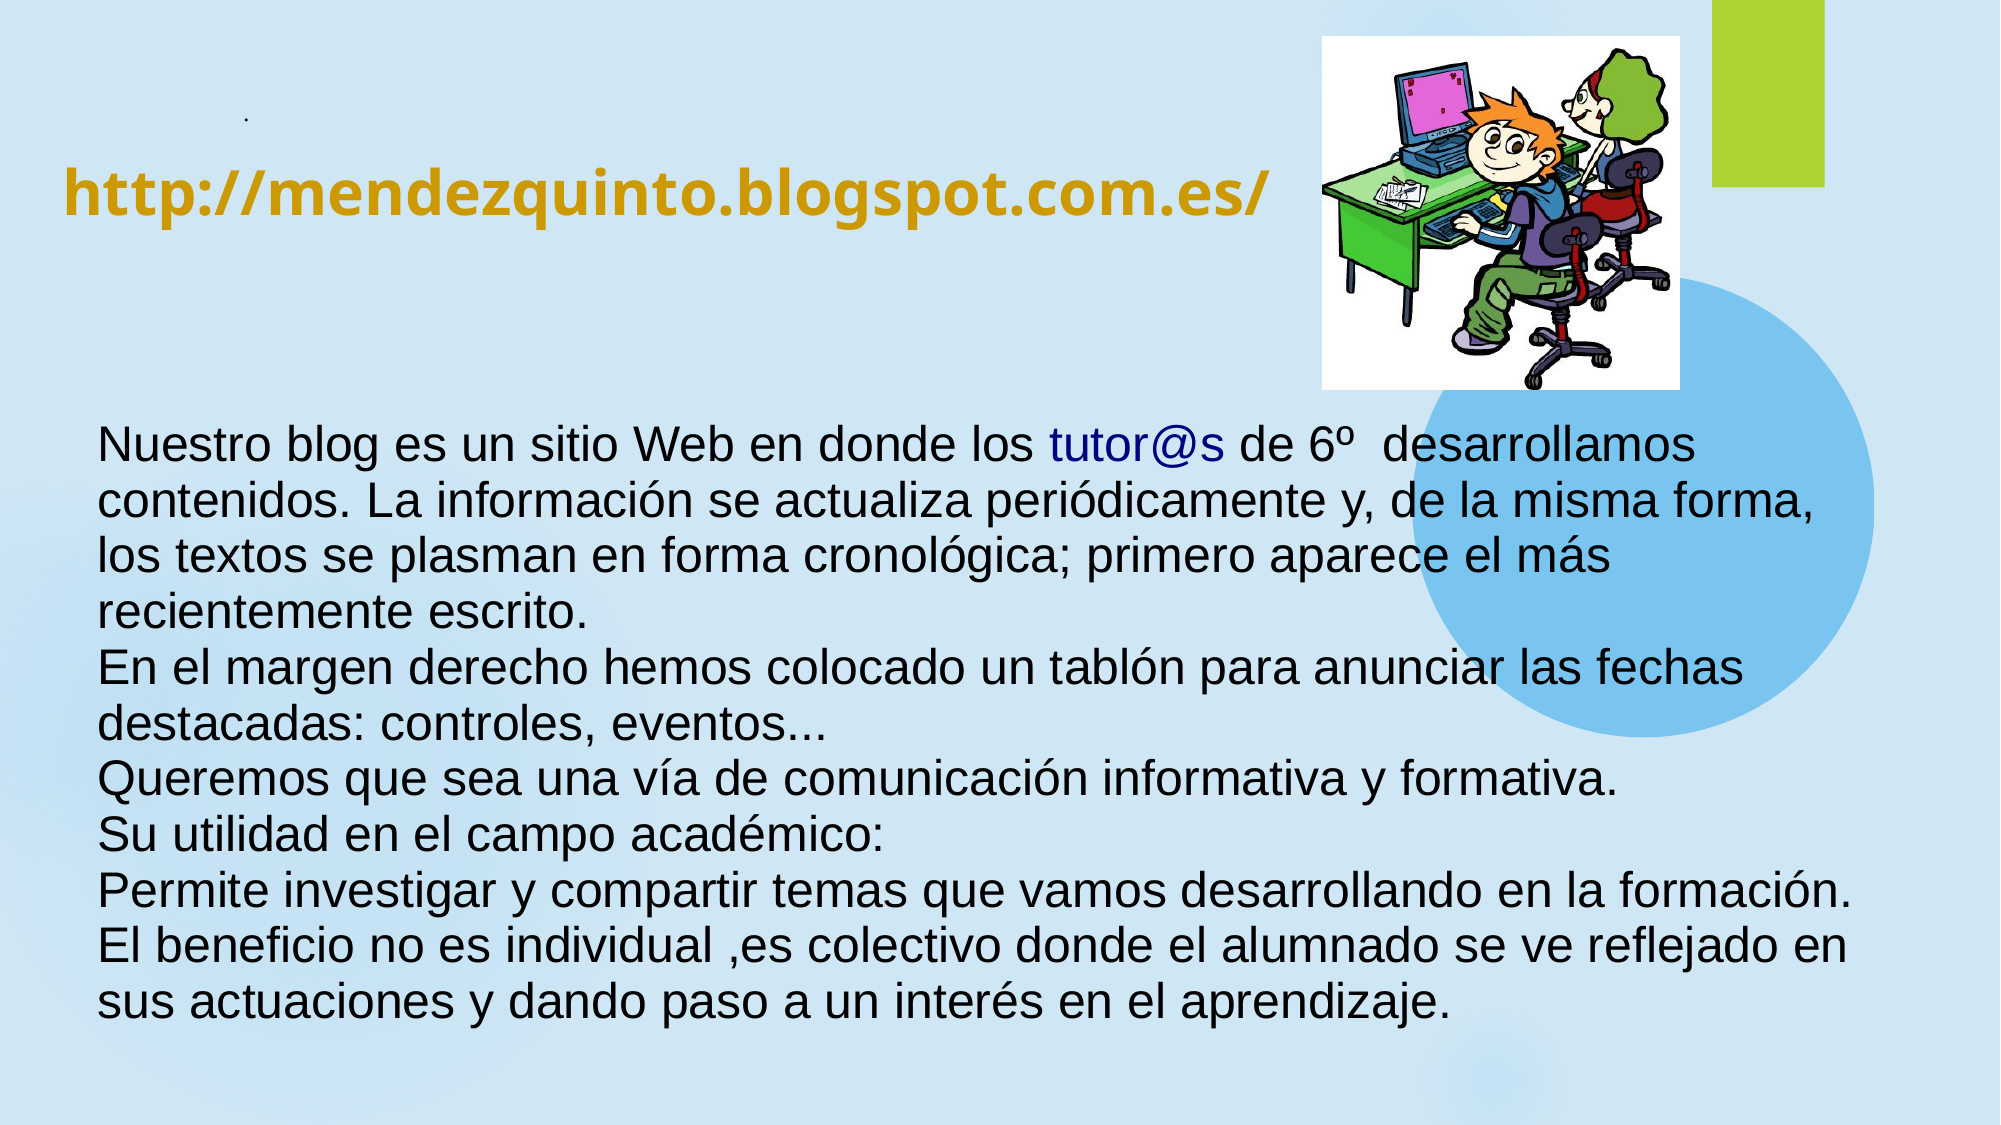

http://mendezquinto.blogspot.com.es/
.
Nuestro blog es un sitio Web en donde los tutor@s de 6º desarrollamos contenidos. La información se actualiza periódicamente y, de la misma forma, los textos se plasman en forma cronológica; primero aparece el más recientemente escrito.
En el margen derecho hemos colocado un tablón para anunciar las fechas destacadas: controles, eventos...
Queremos que sea una vía de comunicación informativa y formativa.
Su utilidad en el campo académico:
Permite investigar y compartir temas que vamos desarrollando en la formación. El beneficio no es individual ,es colectivo donde el alumnado se ve reflejado en sus actuaciones y dando paso a un interés en el aprendizaje.